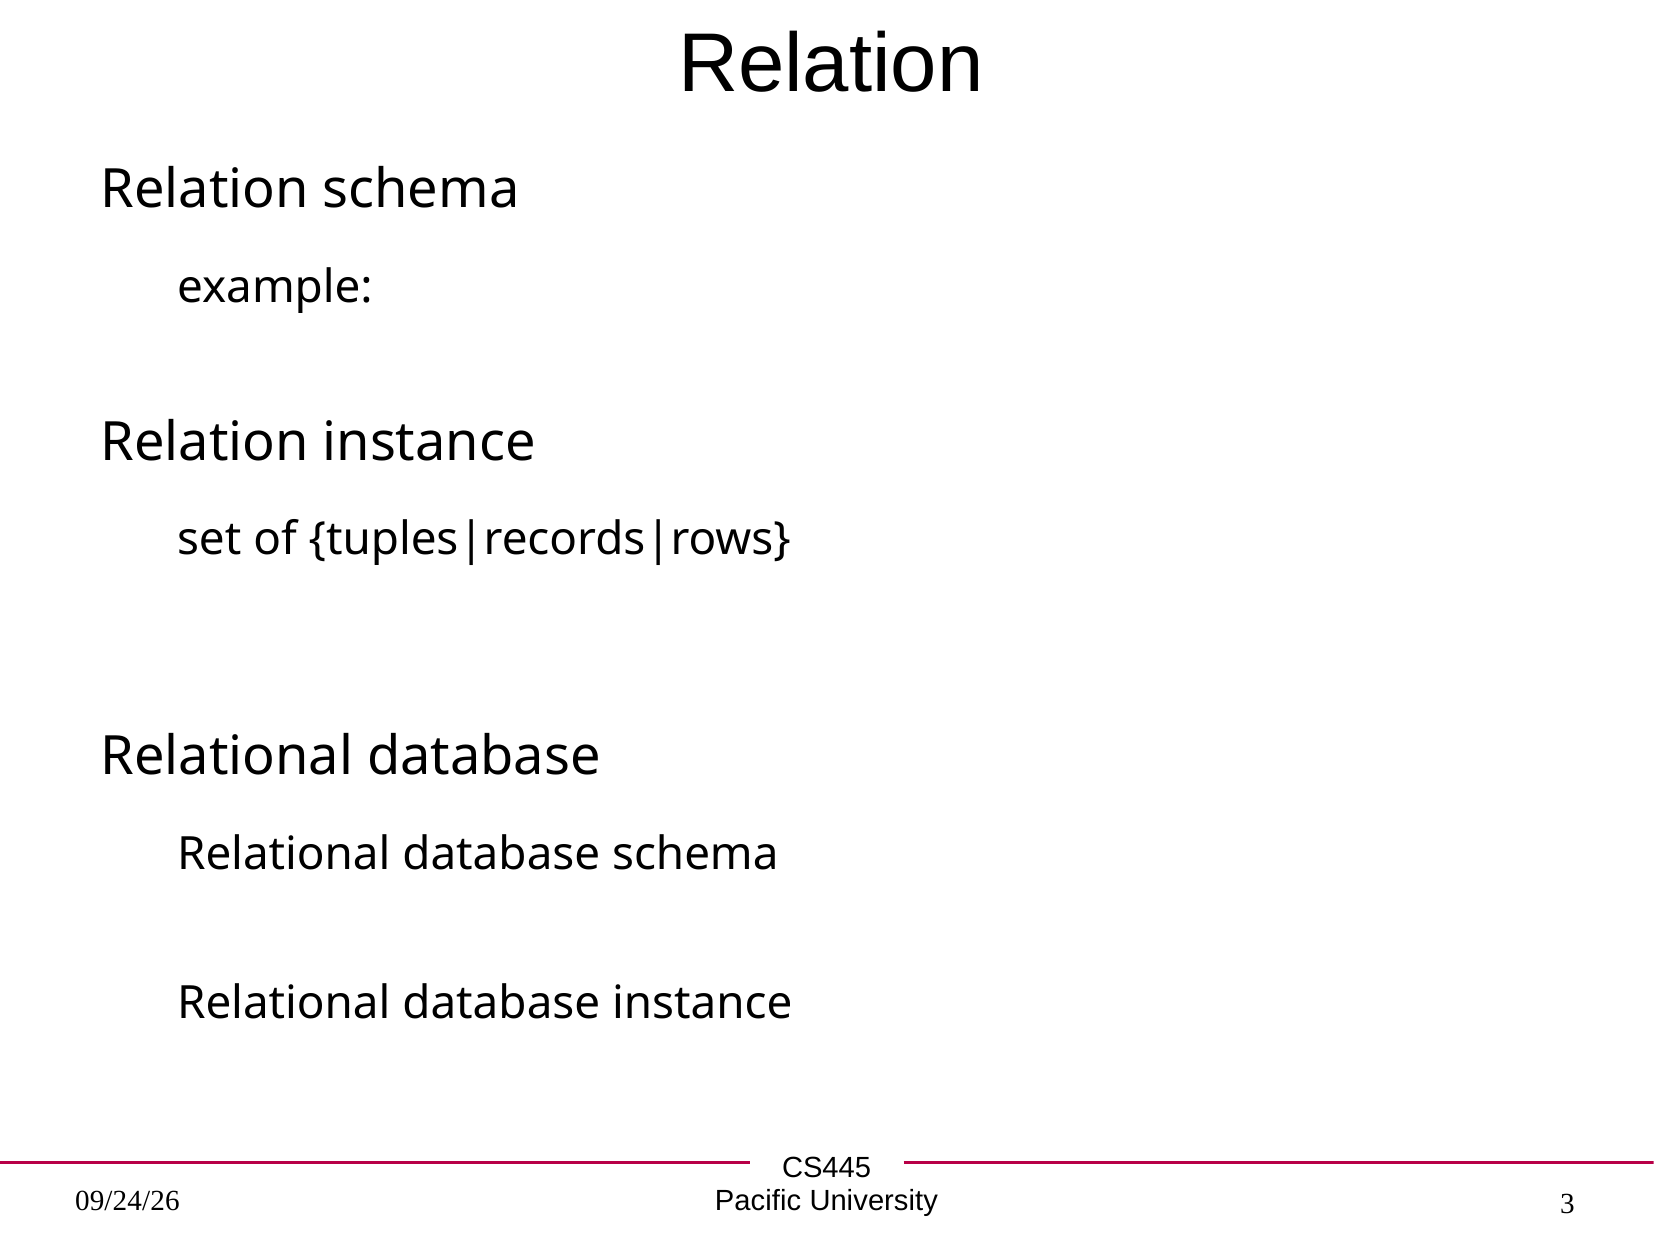

# Relation
Relation schema
example:
Relation instance
set of {tuples|records|rows}
Relational database
Relational database schema
Relational database instance